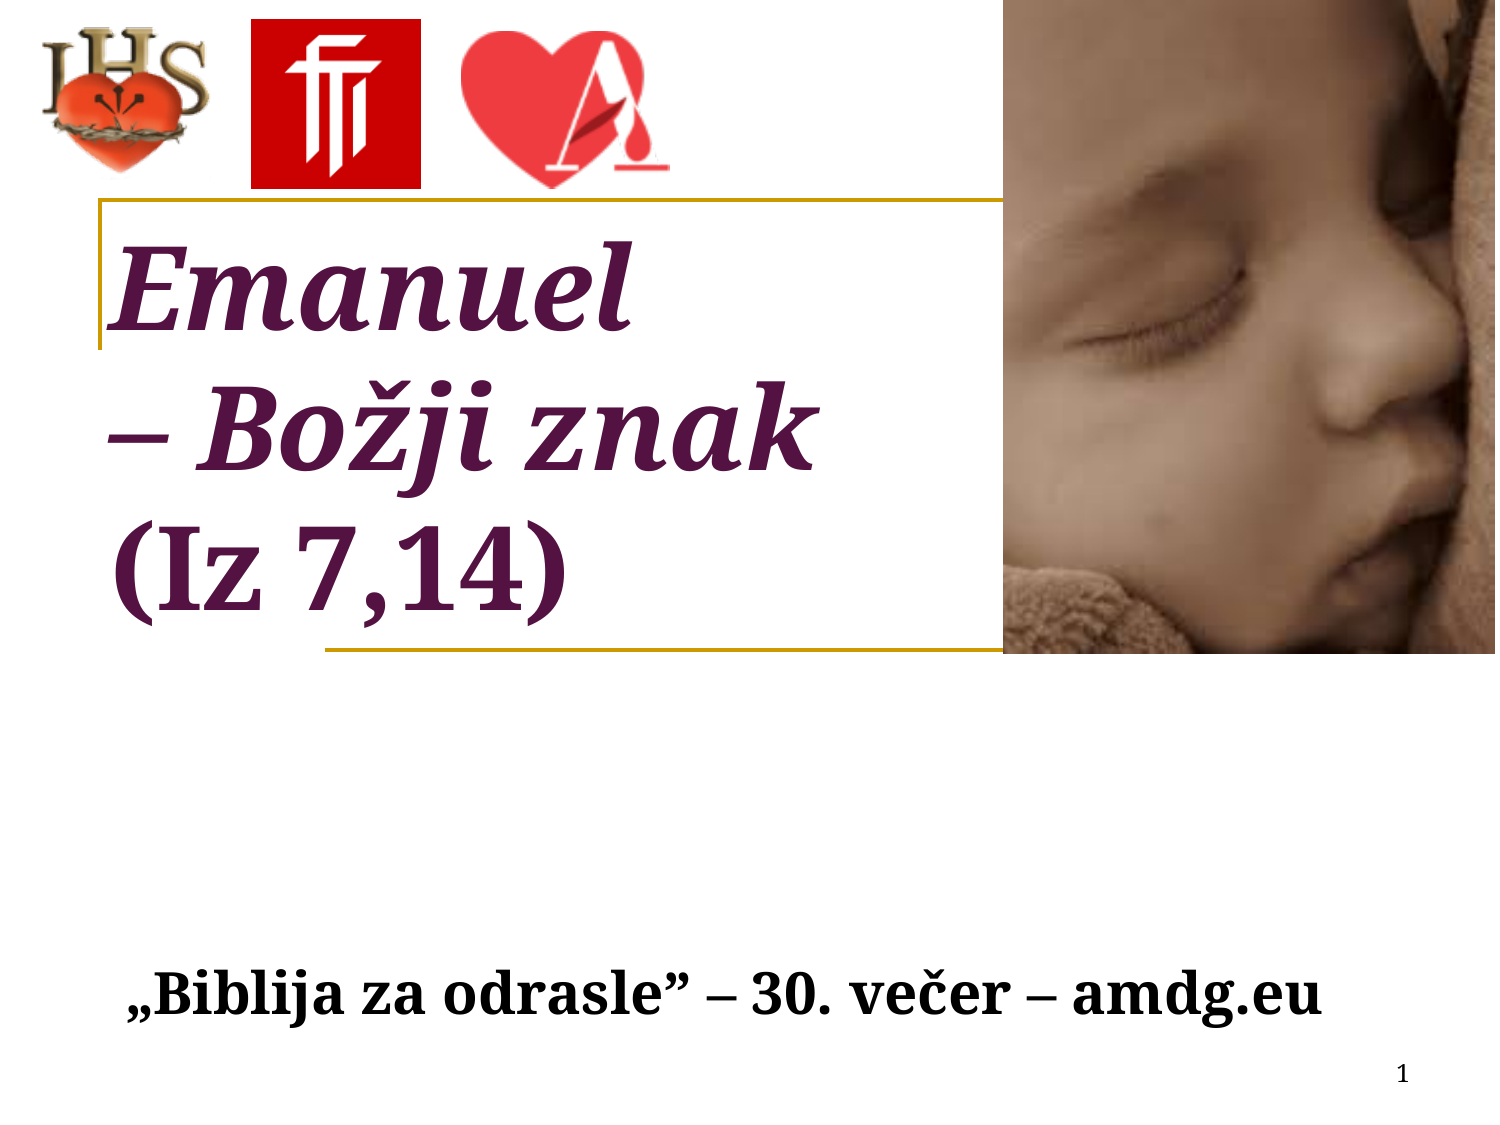

# Emanuel – Božji znak (Iz 7,14)
„Biblija za odrasle” – 30. večer – amdg.eu